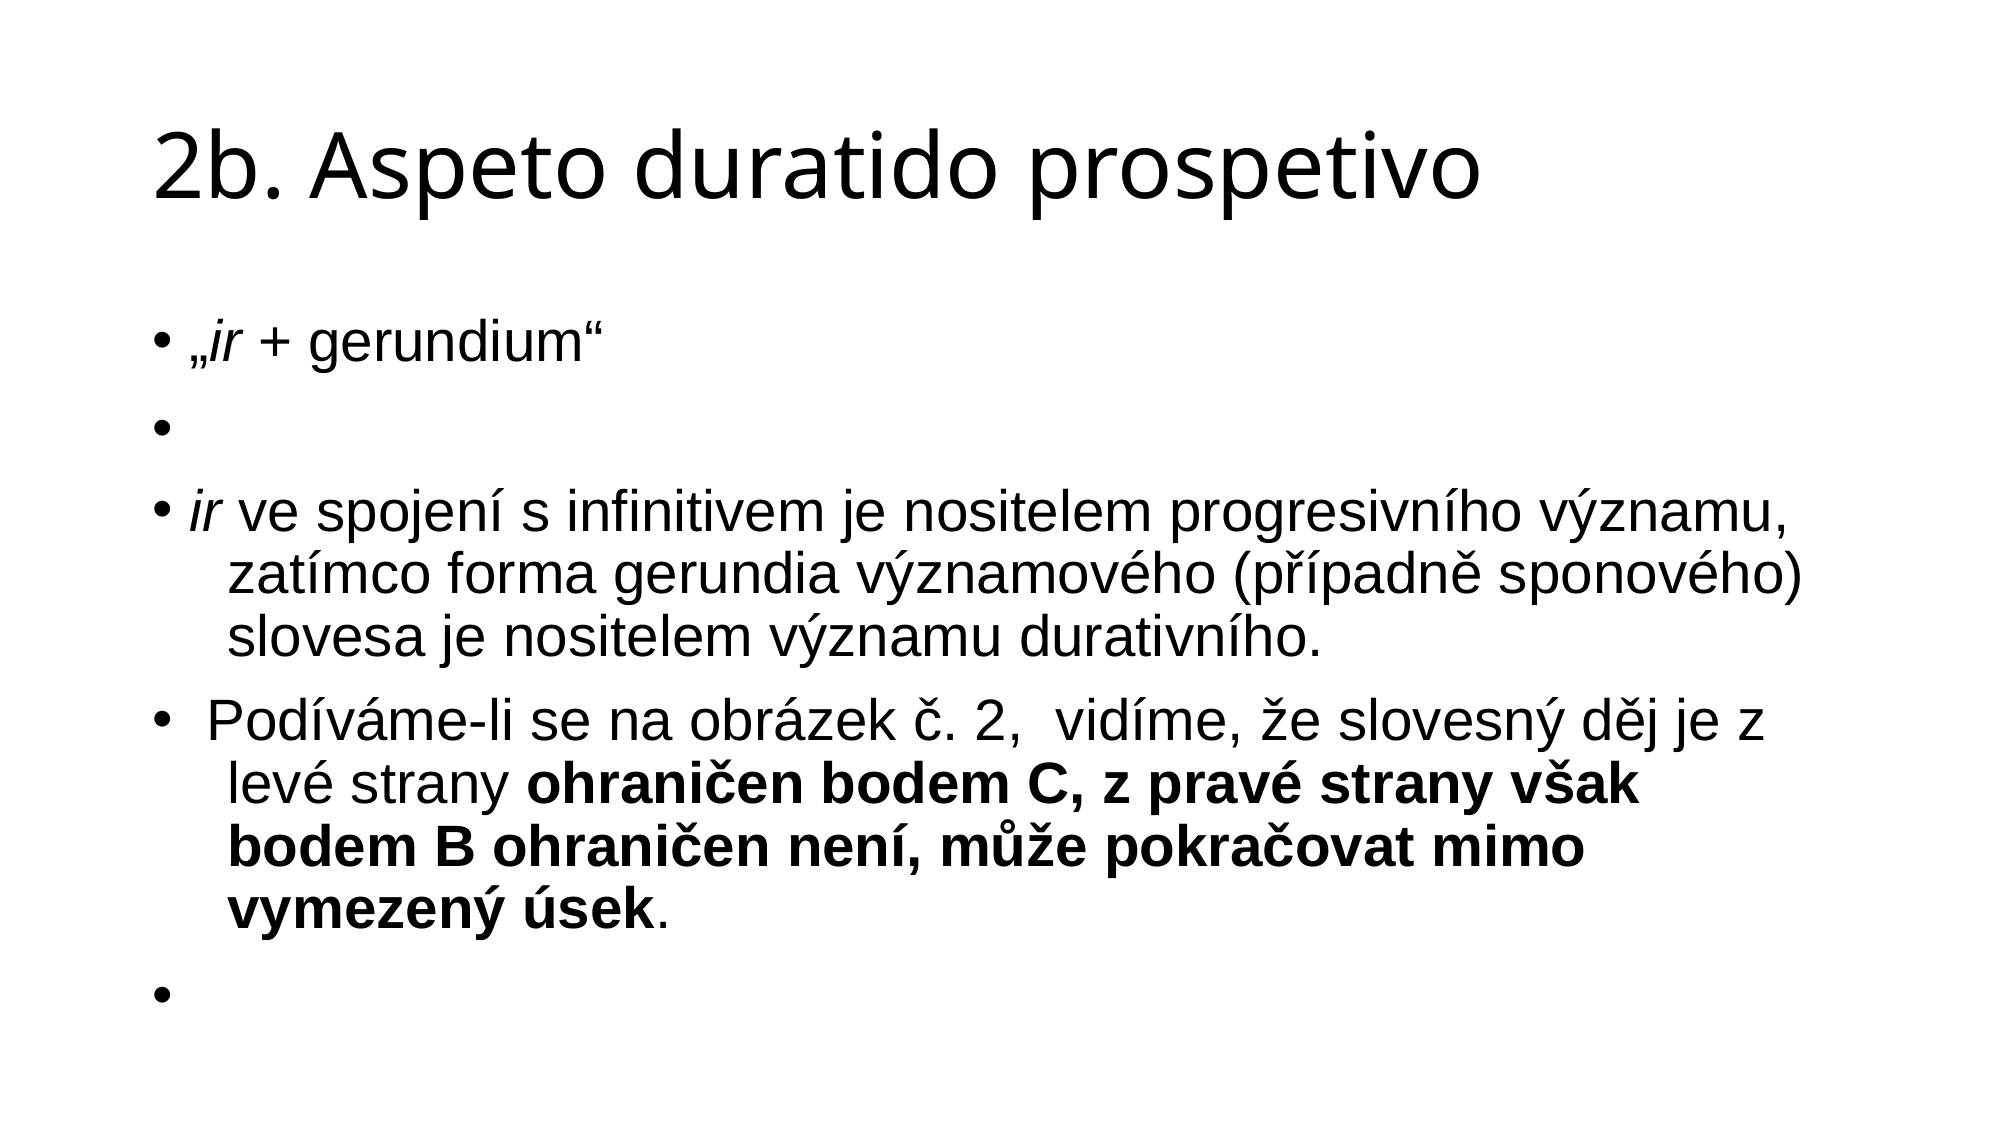

# 2b. Aspeto duratido prospetivo
„ir + gerundium“
ir ve spojení s infinitivem je nositelem progresivního významu, zatímco forma gerundia významového (případně sponového) slovesa je nositelem významu durativního.
 Podíváme-li se na obrázek č. 2, vidíme, že slovesný děj je z levé strany ohraničen bodem C, z pravé strany však bodem B ohraničen není, může pokračovat mimo vymezený úsek.